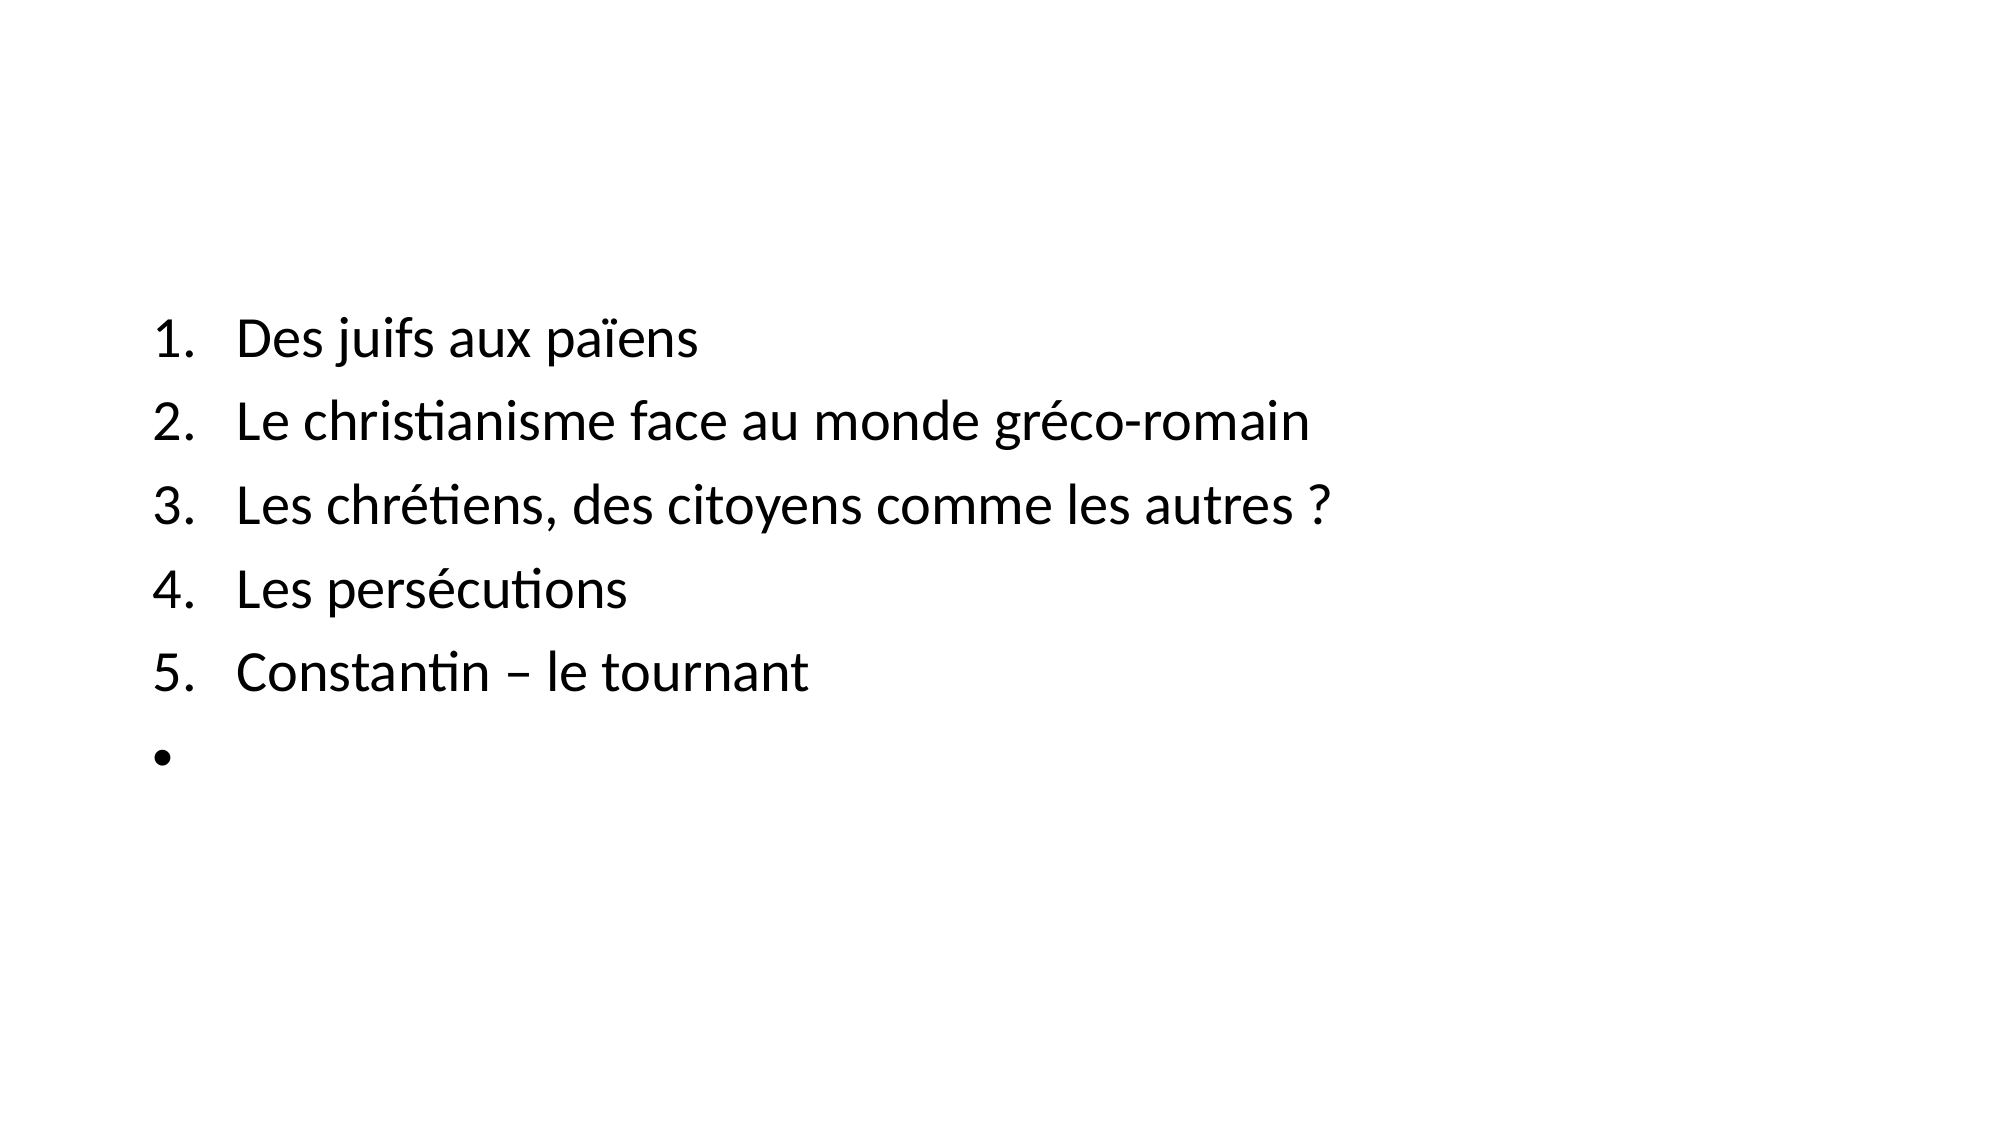

# Des juifs aux païens
Le christianisme face au monde gréco-romain
Les chrétiens, des citoyens comme les autres ?
Les persécutions
Constantin – le tournant